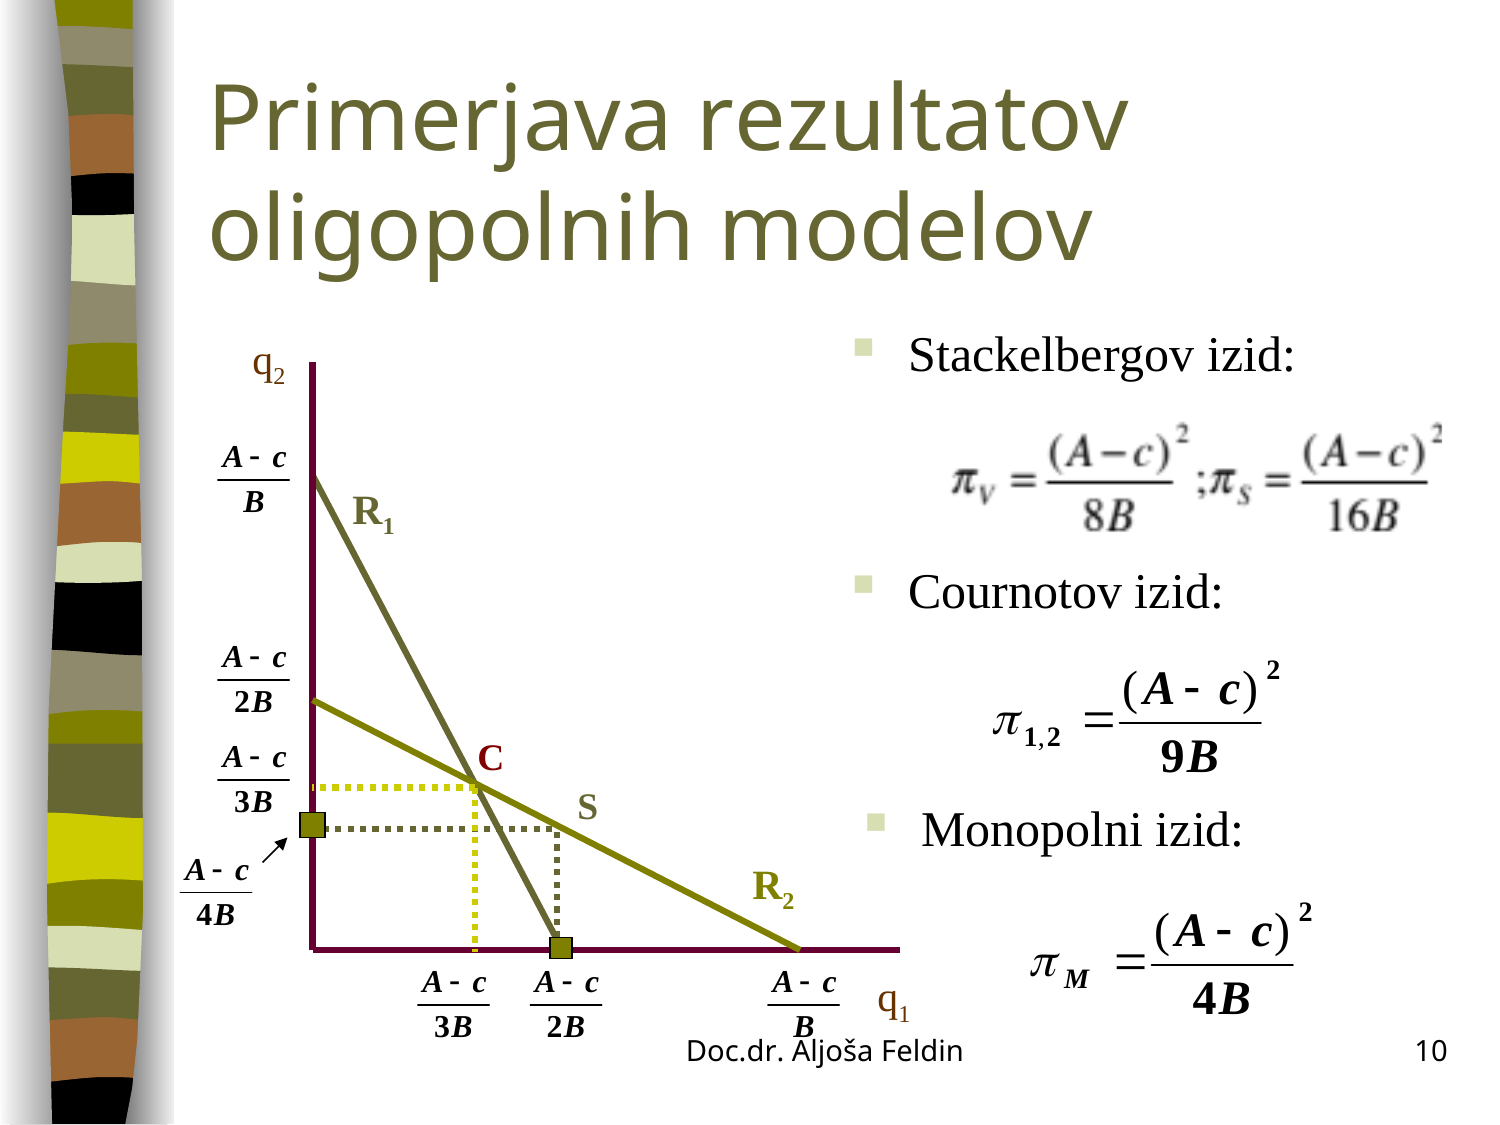

# Primerjava rezultatov oligopolnih modelov
Stackelbergov izid:
q2
R1
Cournotov izid:
C
S
Monopolni izid:
R2
q1
Doc.dr. Aljoša Feldin